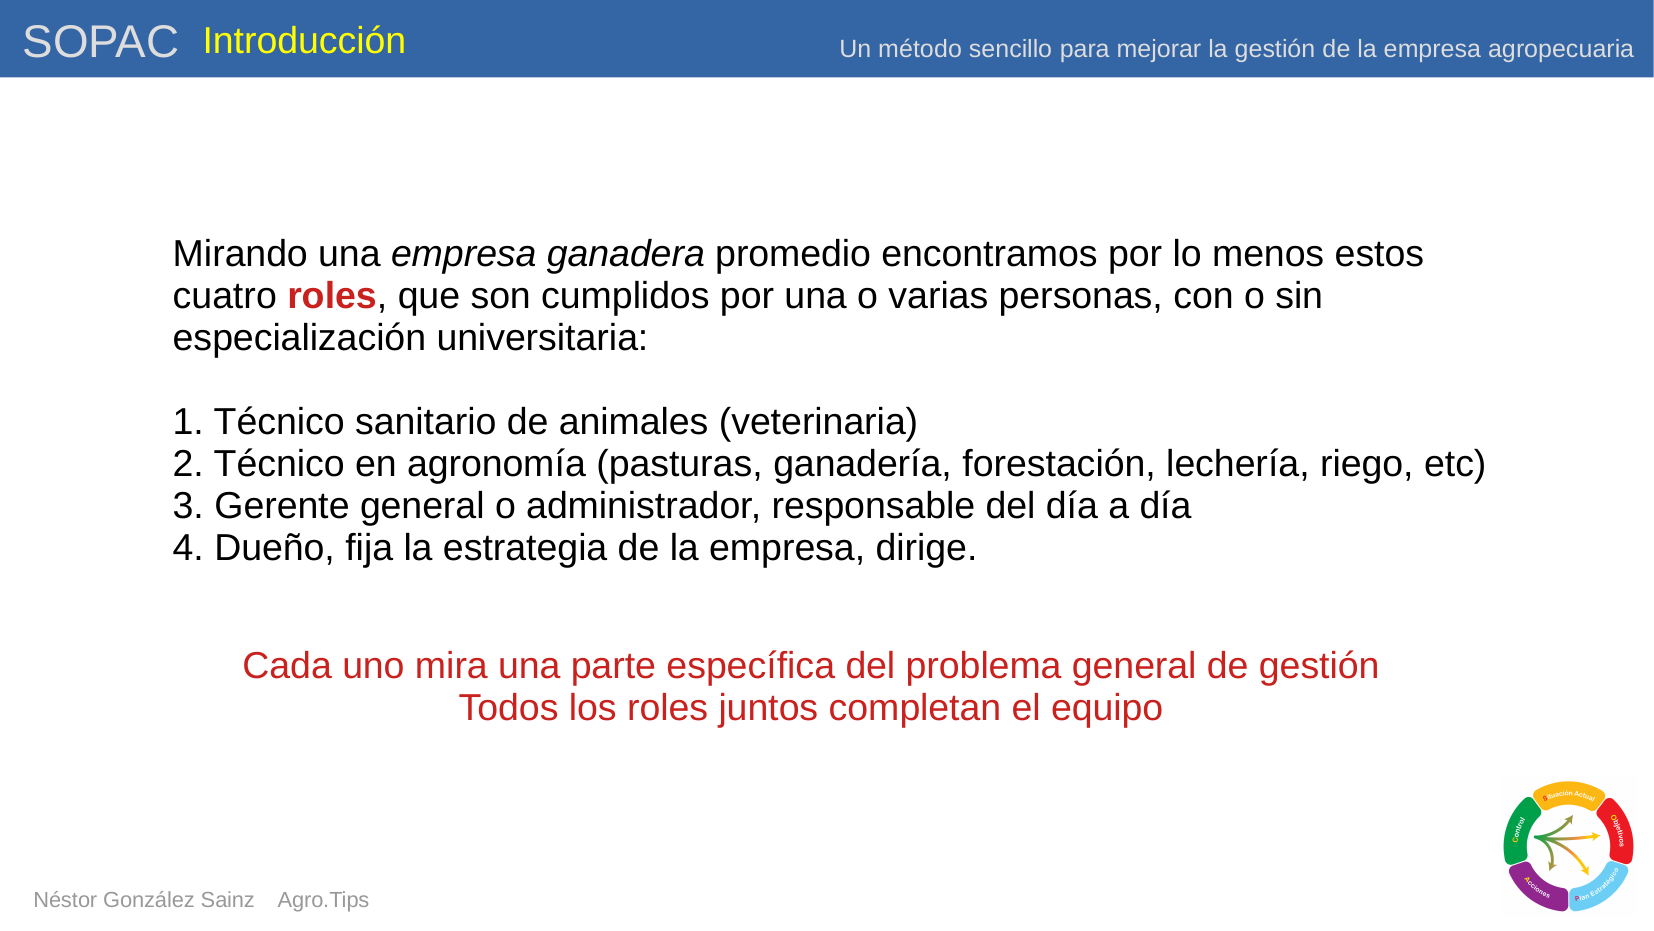

Introducción
Mirando una empresa ganadera promedio encontramos por lo menos estos cuatro roles, que son cumplidos por una o varias personas, con o sin especialización universitaria:
1. Técnico sanitario de animales (veterinaria)
2. Técnico en agronomía (pasturas, ganadería, forestación, lechería, riego, etc)
3. Gerente general o administrador, responsable del día a día
4. Dueño, fija la estrategia de la empresa, dirige.
Cada uno mira una parte específica del problema general de gestión
Todos los roles juntos completan el equipo